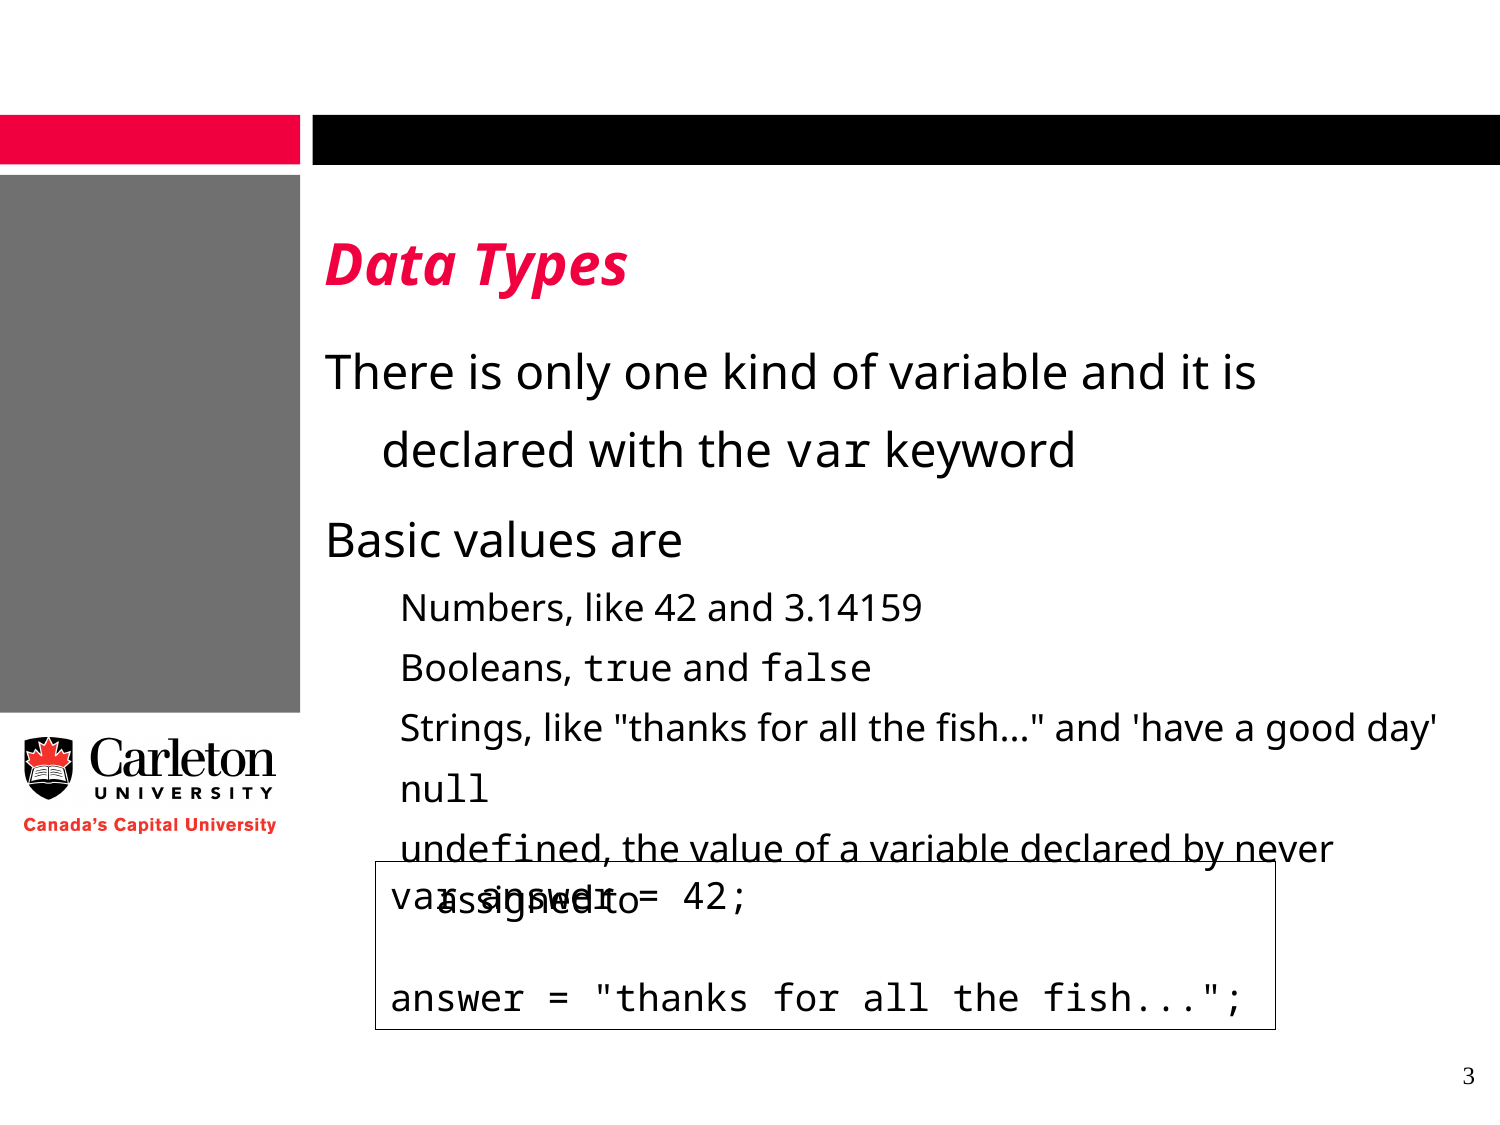

# Data Types
There is only one kind of variable and it is declared with the var keyword
Basic values are
Numbers, like 42 and 3.14159
Booleans, true and false
Strings, like "thanks for all the fish..." and 'have a good day'
null
undefined, the value of a variable declared by never assigned to
var answer = 42;
answer = "thanks for all the fish...";
3